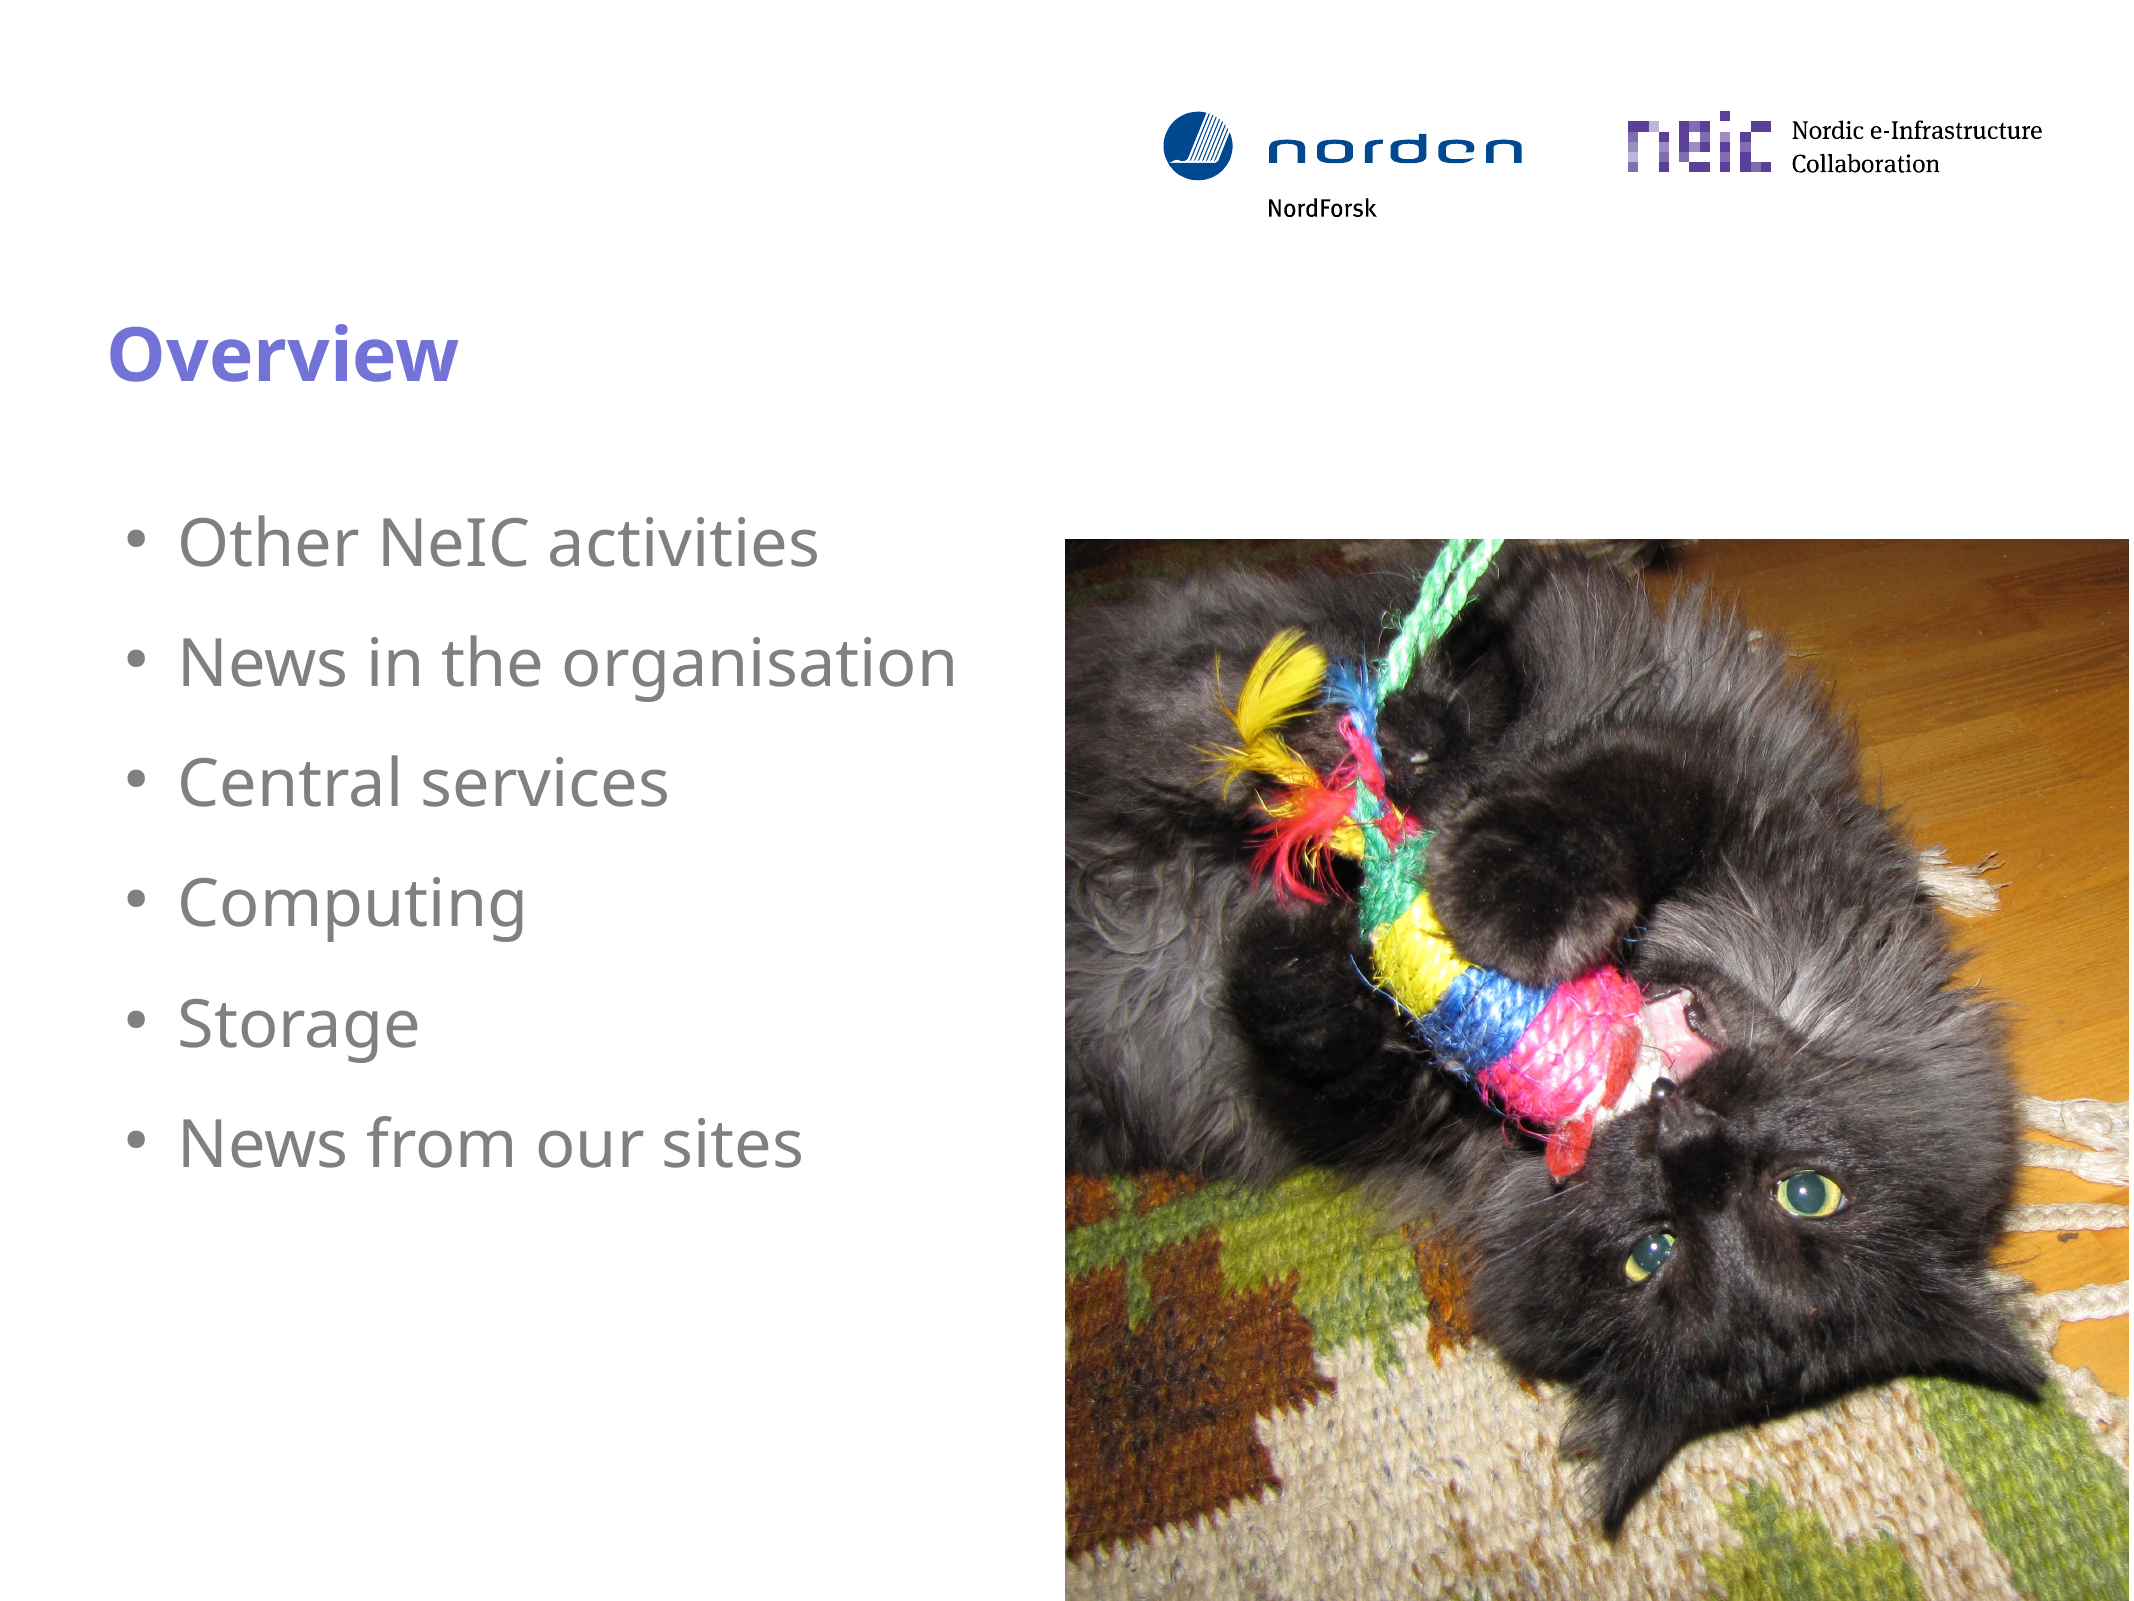

# Overview
Other NeIC activities
News in the organisation
Central services
Computing
Storage
News from our sites
2